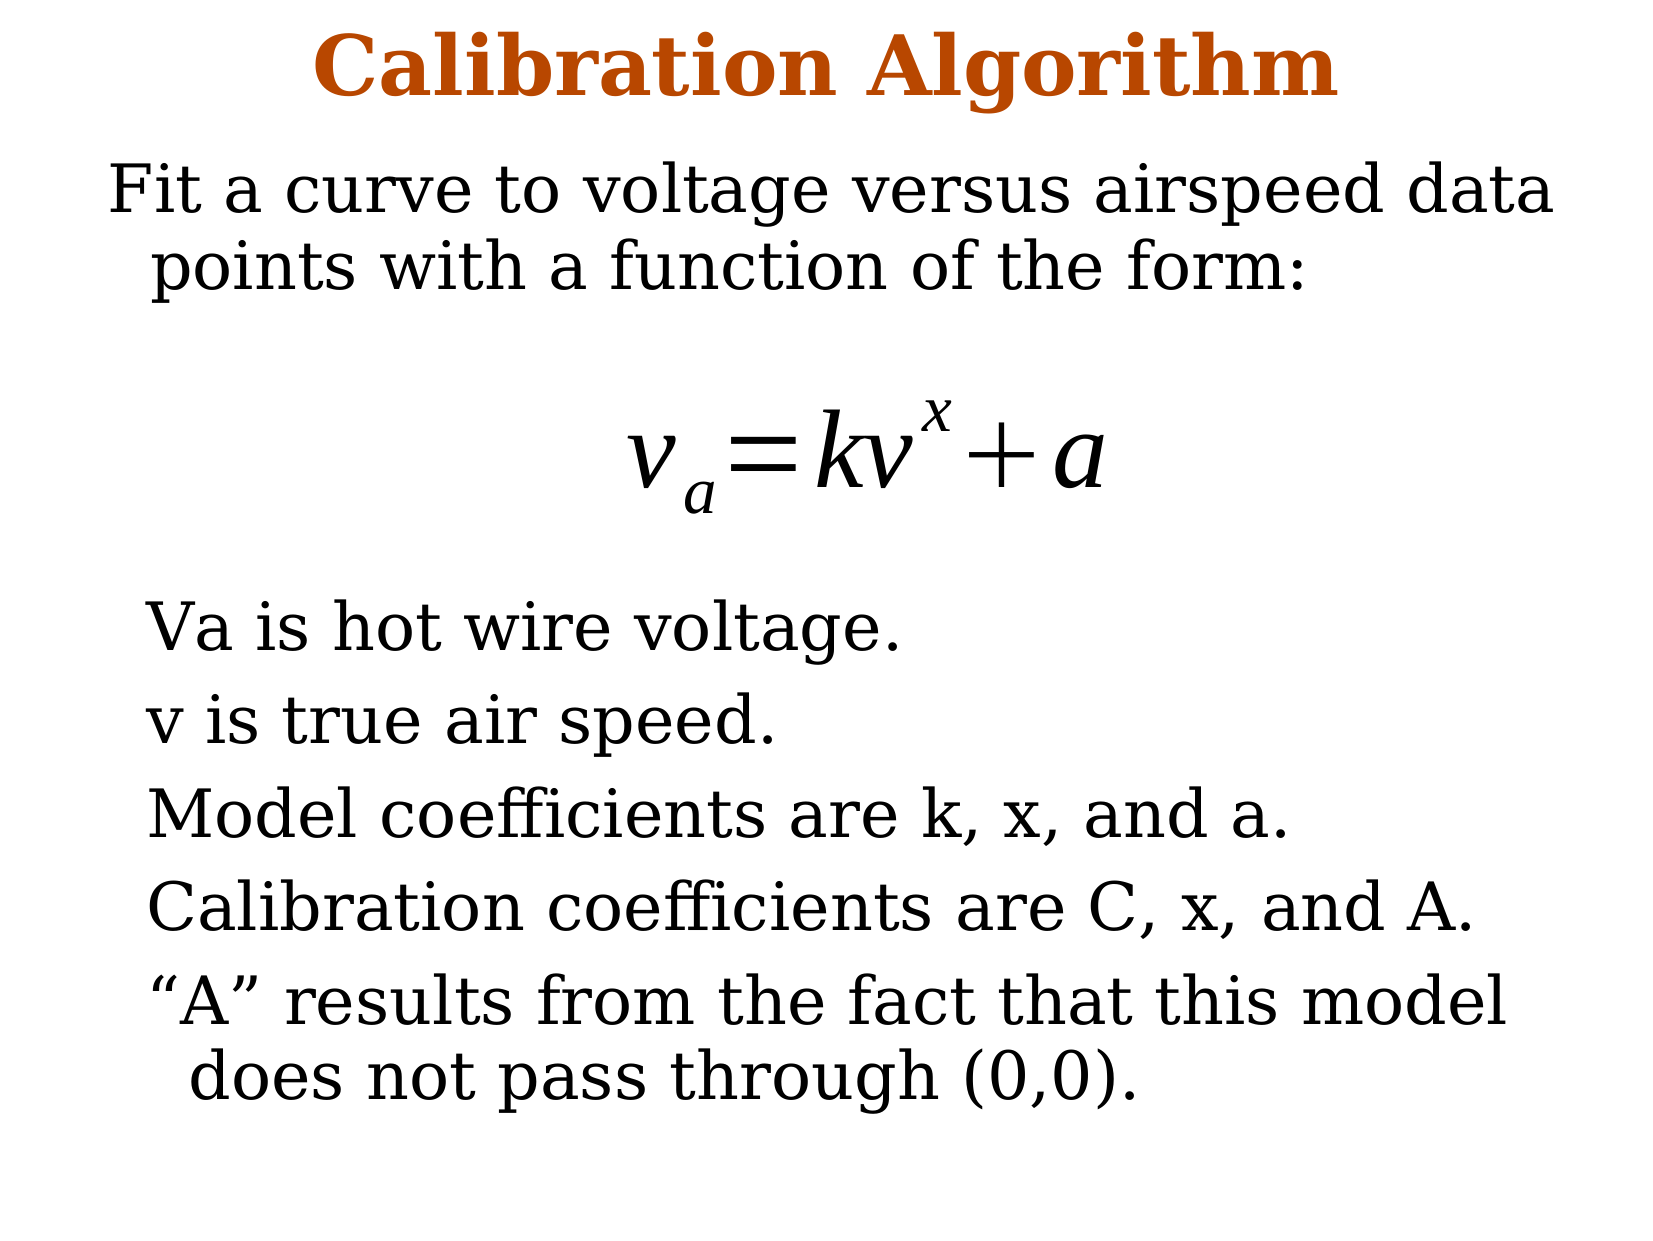

Calibration Algorithm
Fit a curve to voltage versus airspeed data points with a function of the form:
Va is hot wire voltage.
v is true air speed.
Model coefficients are k, x, and a.
Calibration coefficients are C, x, and A.
“A” results from the fact that this model does not pass through (0,0).